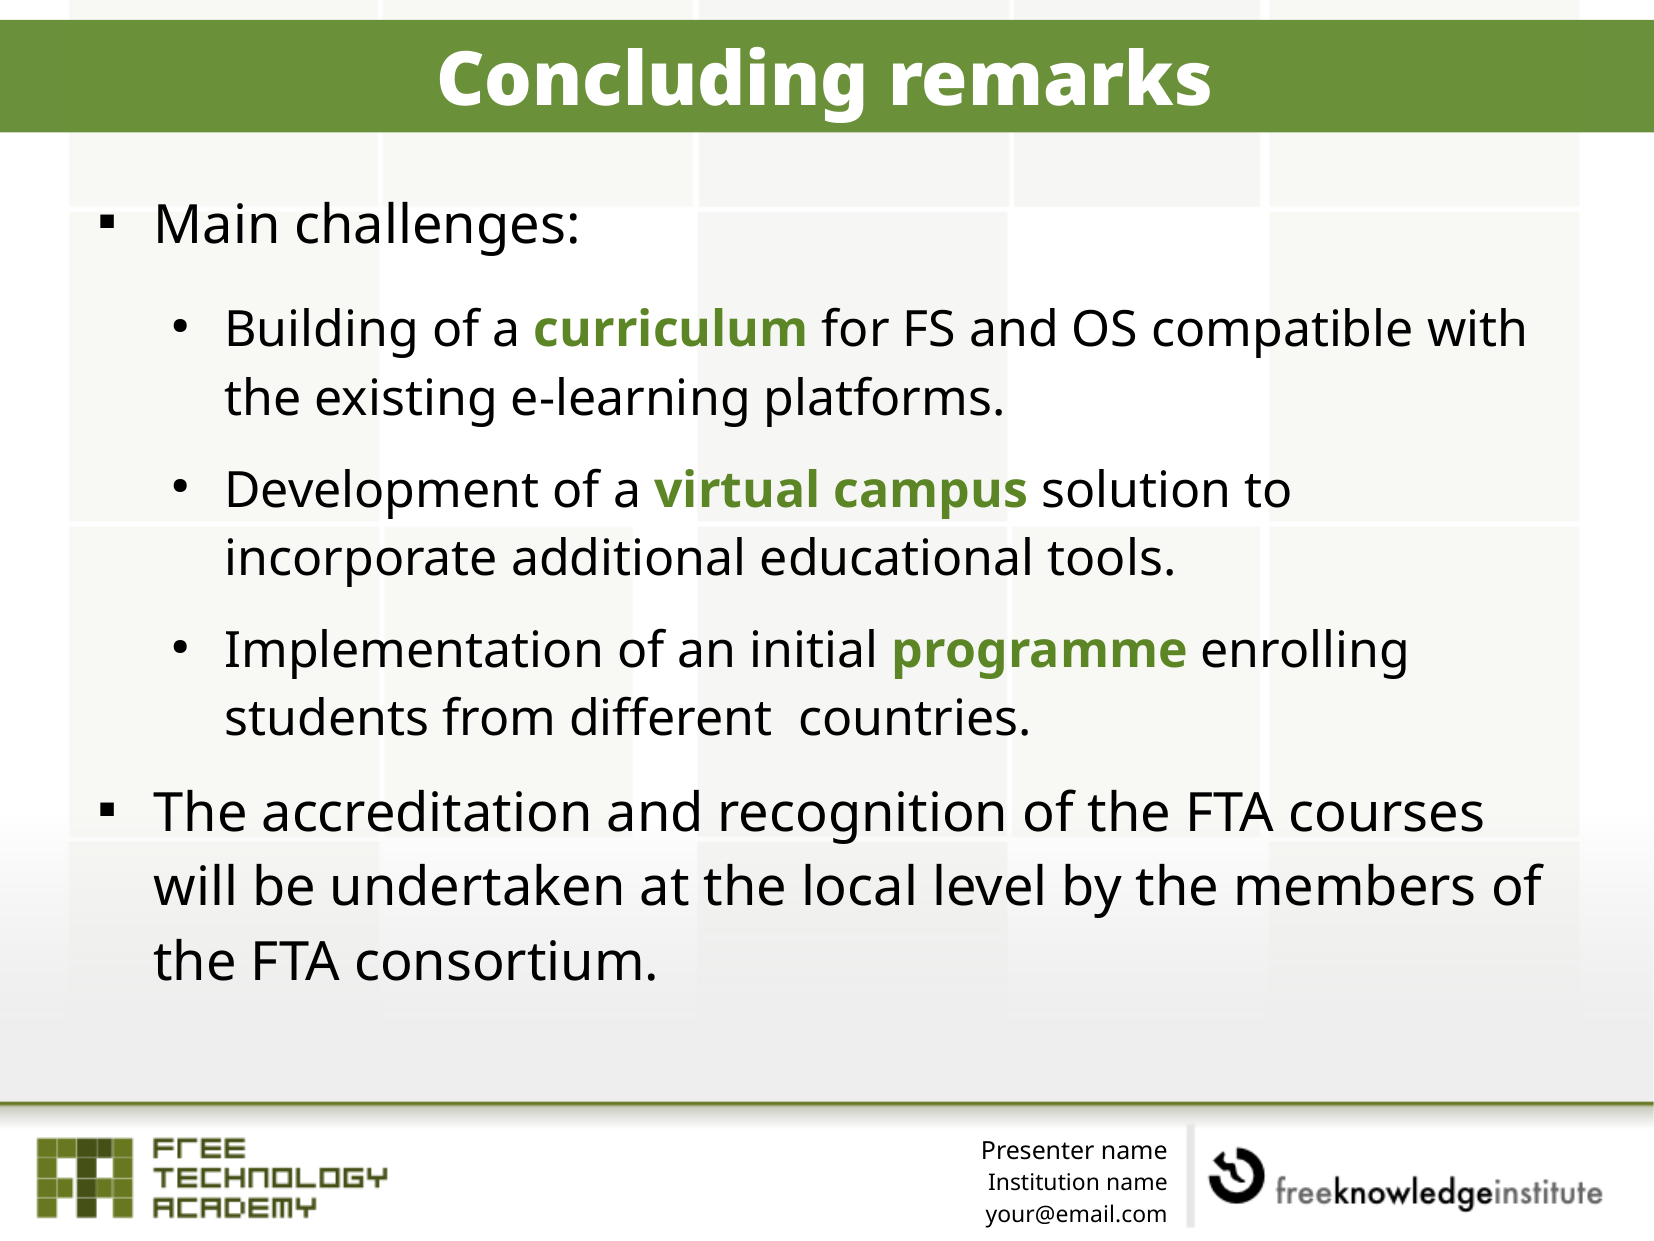

# Concluding remarks
Main challenges:
Building of a curriculum for FS and OS compatible with the existing e-learning platforms.
Development of a virtual campus solution to incorporate additional educational tools.
Implementation of an initial programme enrolling students from different countries.
The accreditation and recognition of the FTA courses will be undertaken at the local level by the members of the FTA consortium.